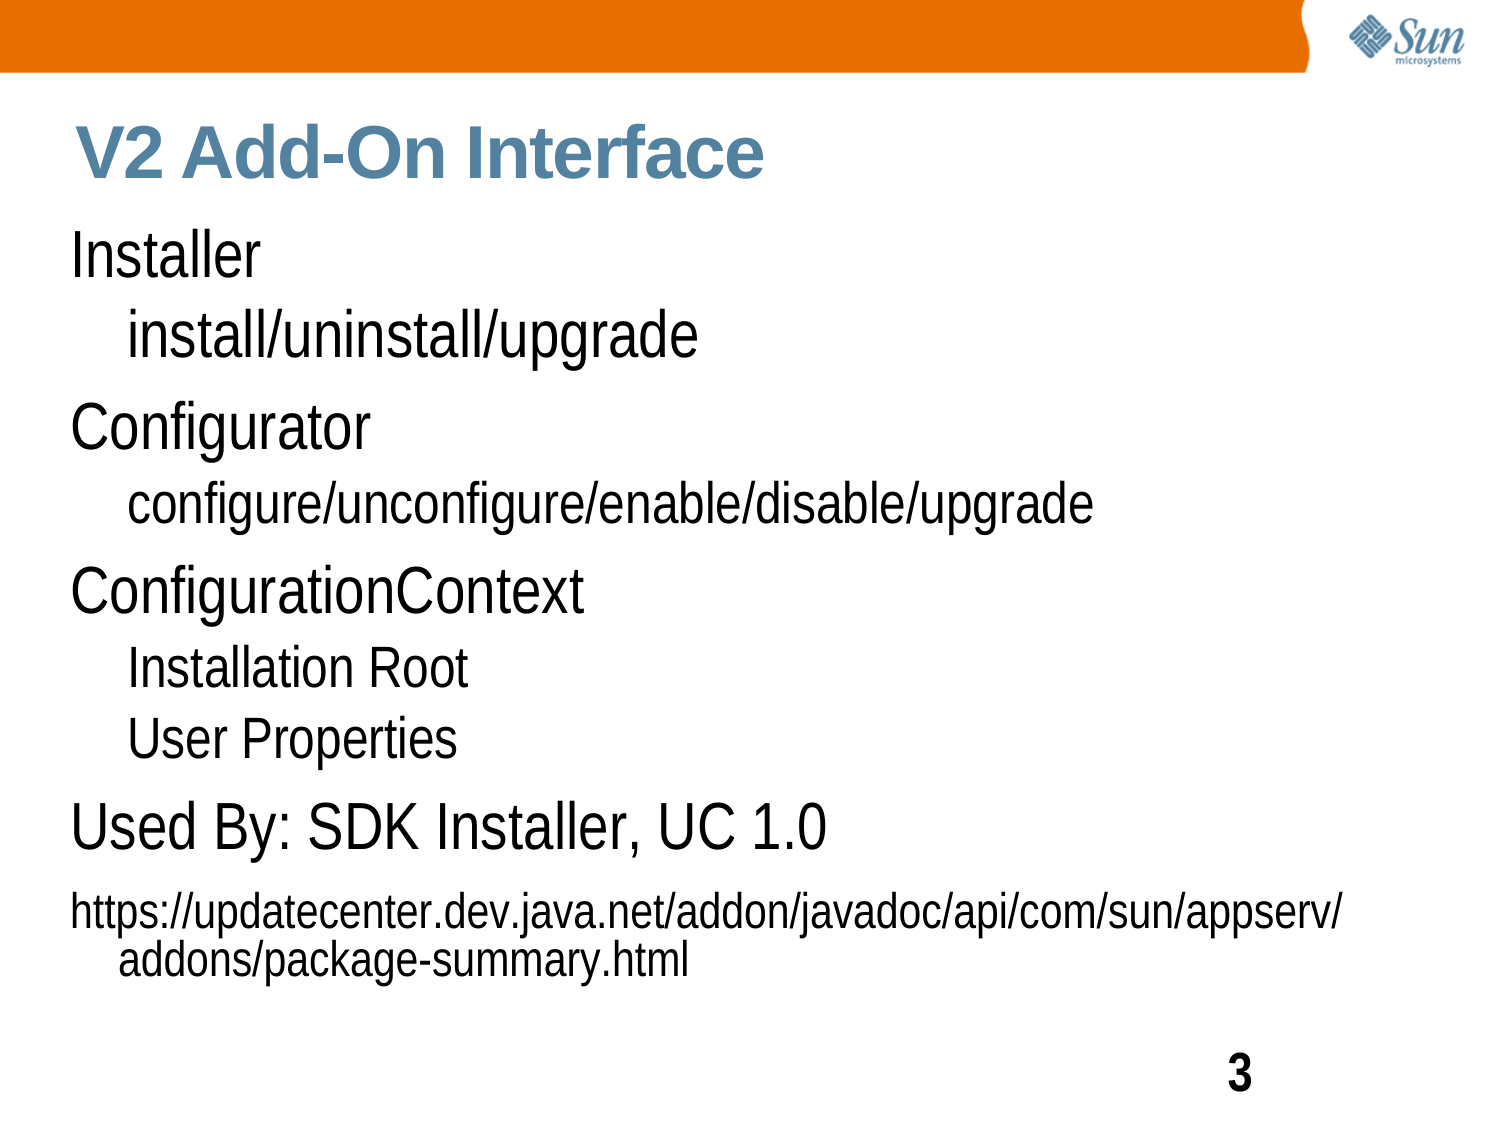

# V2 Add-On Interface
Installer
install/uninstall/upgrade
Configurator
configure/unconfigure/enable/disable/upgrade
ConfigurationContext
Installation Root
User Properties
Used By: SDK Installer, UC 1.0
https://updatecenter.dev.java.net/addon/javadoc/api/com/sun/appserv/addons/package-summary.html